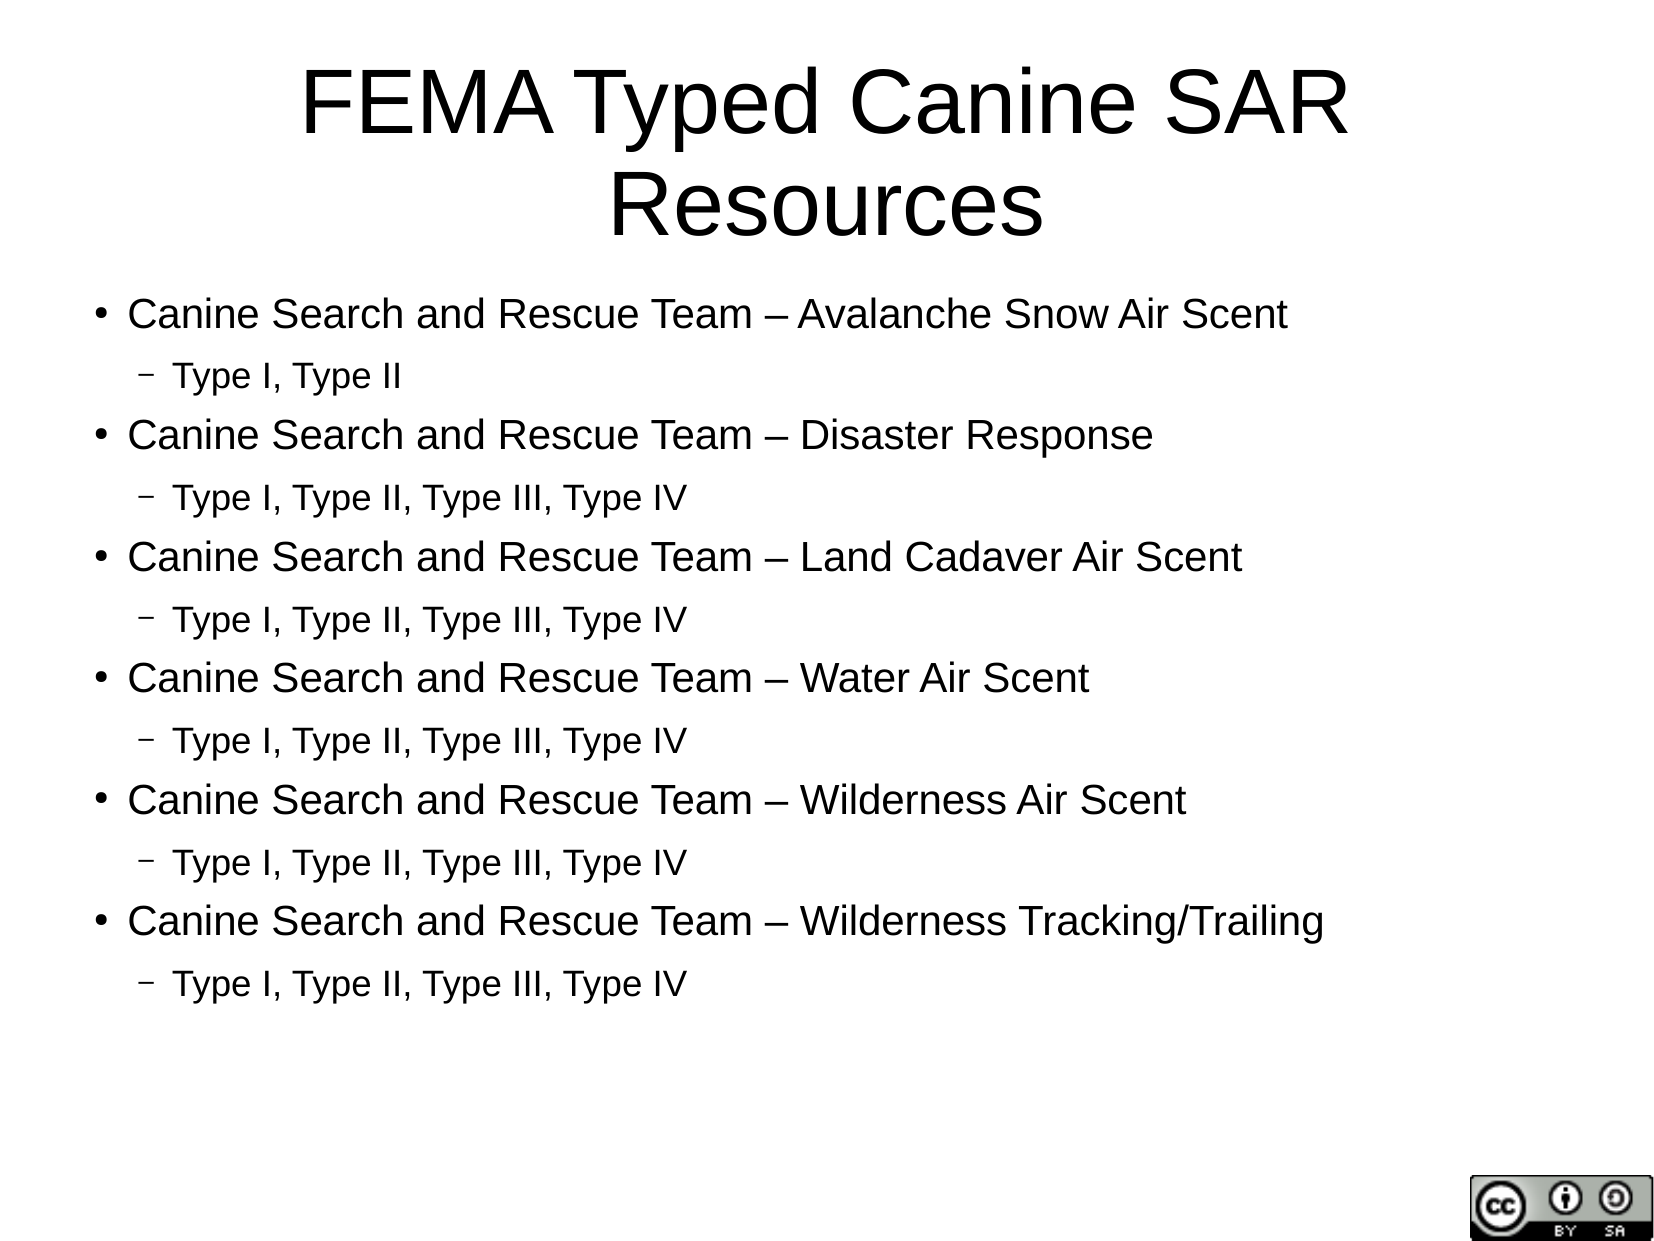

# FEMA Typed Canine SAR Resources
Canine Search and Rescue Team – Avalanche Snow Air Scent
Type I, Type II
Canine Search and Rescue Team – Disaster Response
Type I, Type II, Type III, Type IV
Canine Search and Rescue Team – Land Cadaver Air Scent
Type I, Type II, Type III, Type IV
Canine Search and Rescue Team – Water Air Scent
Type I, Type II, Type III, Type IV
Canine Search and Rescue Team – Wilderness Air Scent
Type I, Type II, Type III, Type IV
Canine Search and Rescue Team – Wilderness Tracking/Trailing
Type I, Type II, Type III, Type IV